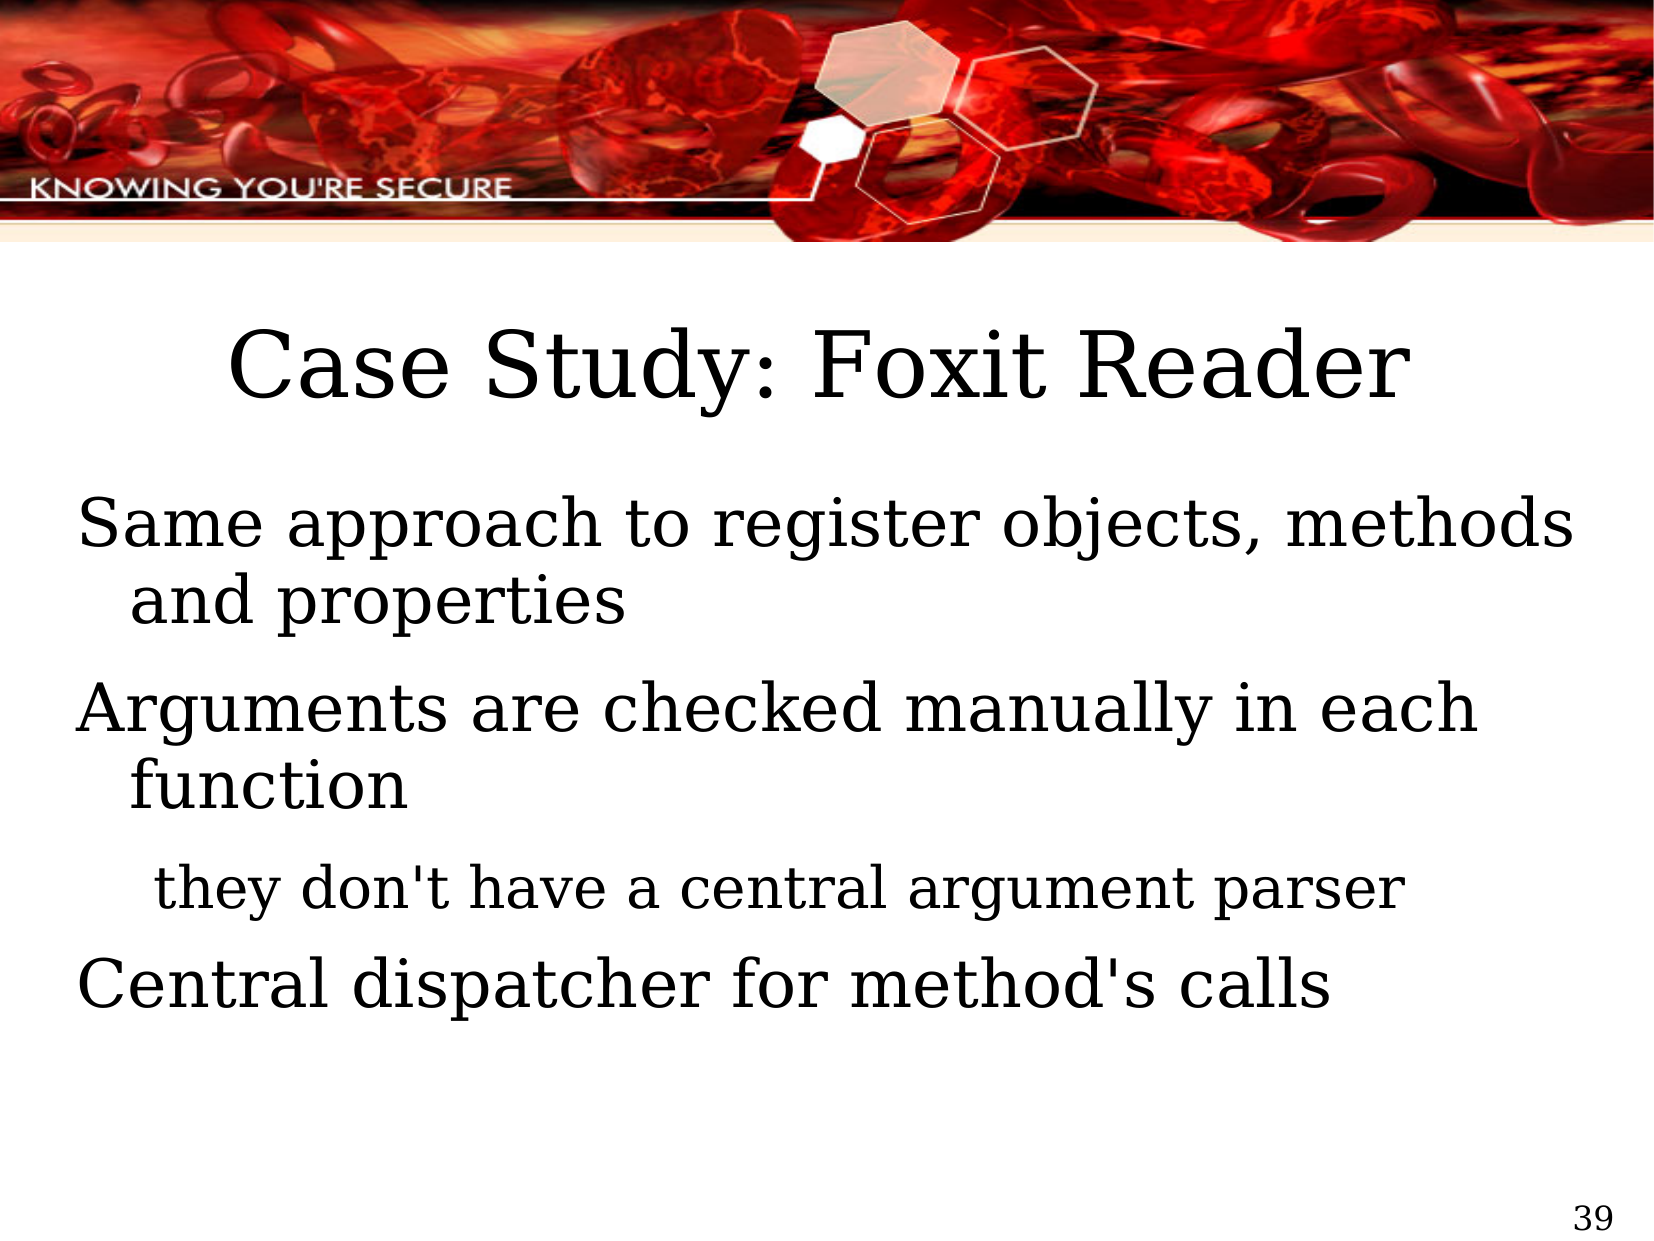

# Case Study: Foxit Reader
Same approach to register objects, methods and properties
Arguments are checked manually in each function
they don't have a central argument parser
Central dispatcher for method's calls